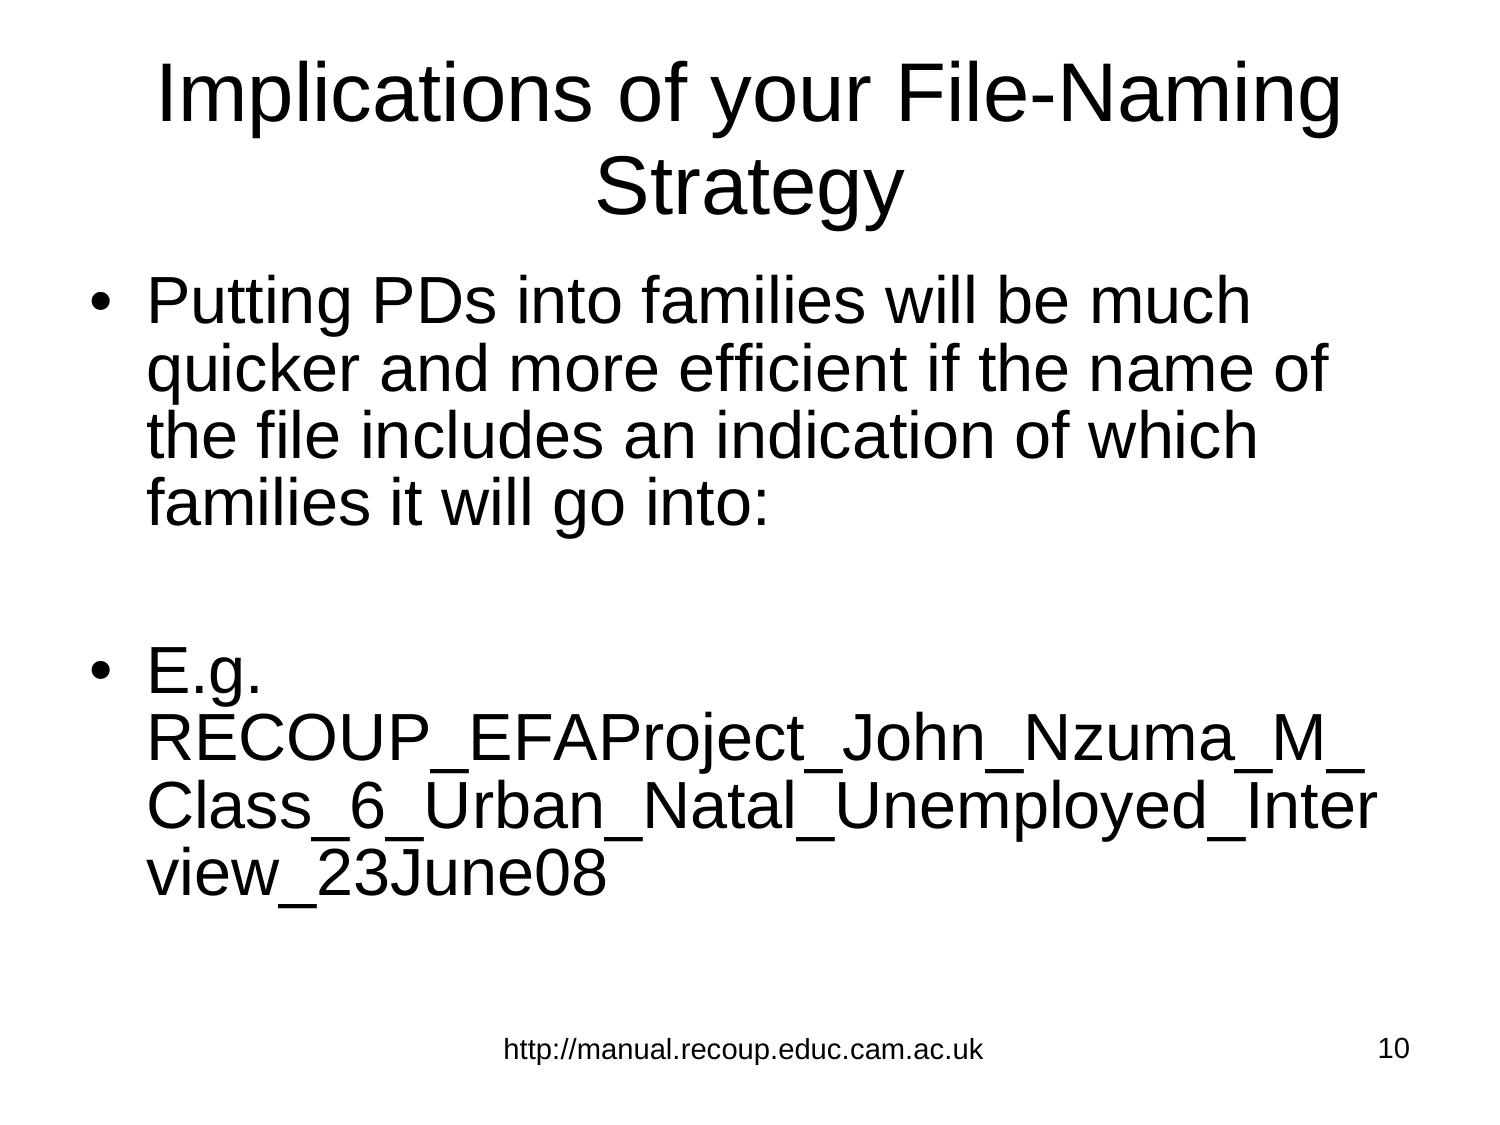

# Implications of your File-Naming Strategy
Putting PDs into families will be much quicker and more efficient if the name of the file includes an indication of which families it will go into:
E.g. RECOUP_EFAProject_John_Nzuma_M_Class_6_Urban_Natal_Unemployed_Interview_23June08
10
http://manual.recoup.educ.cam.ac.uk